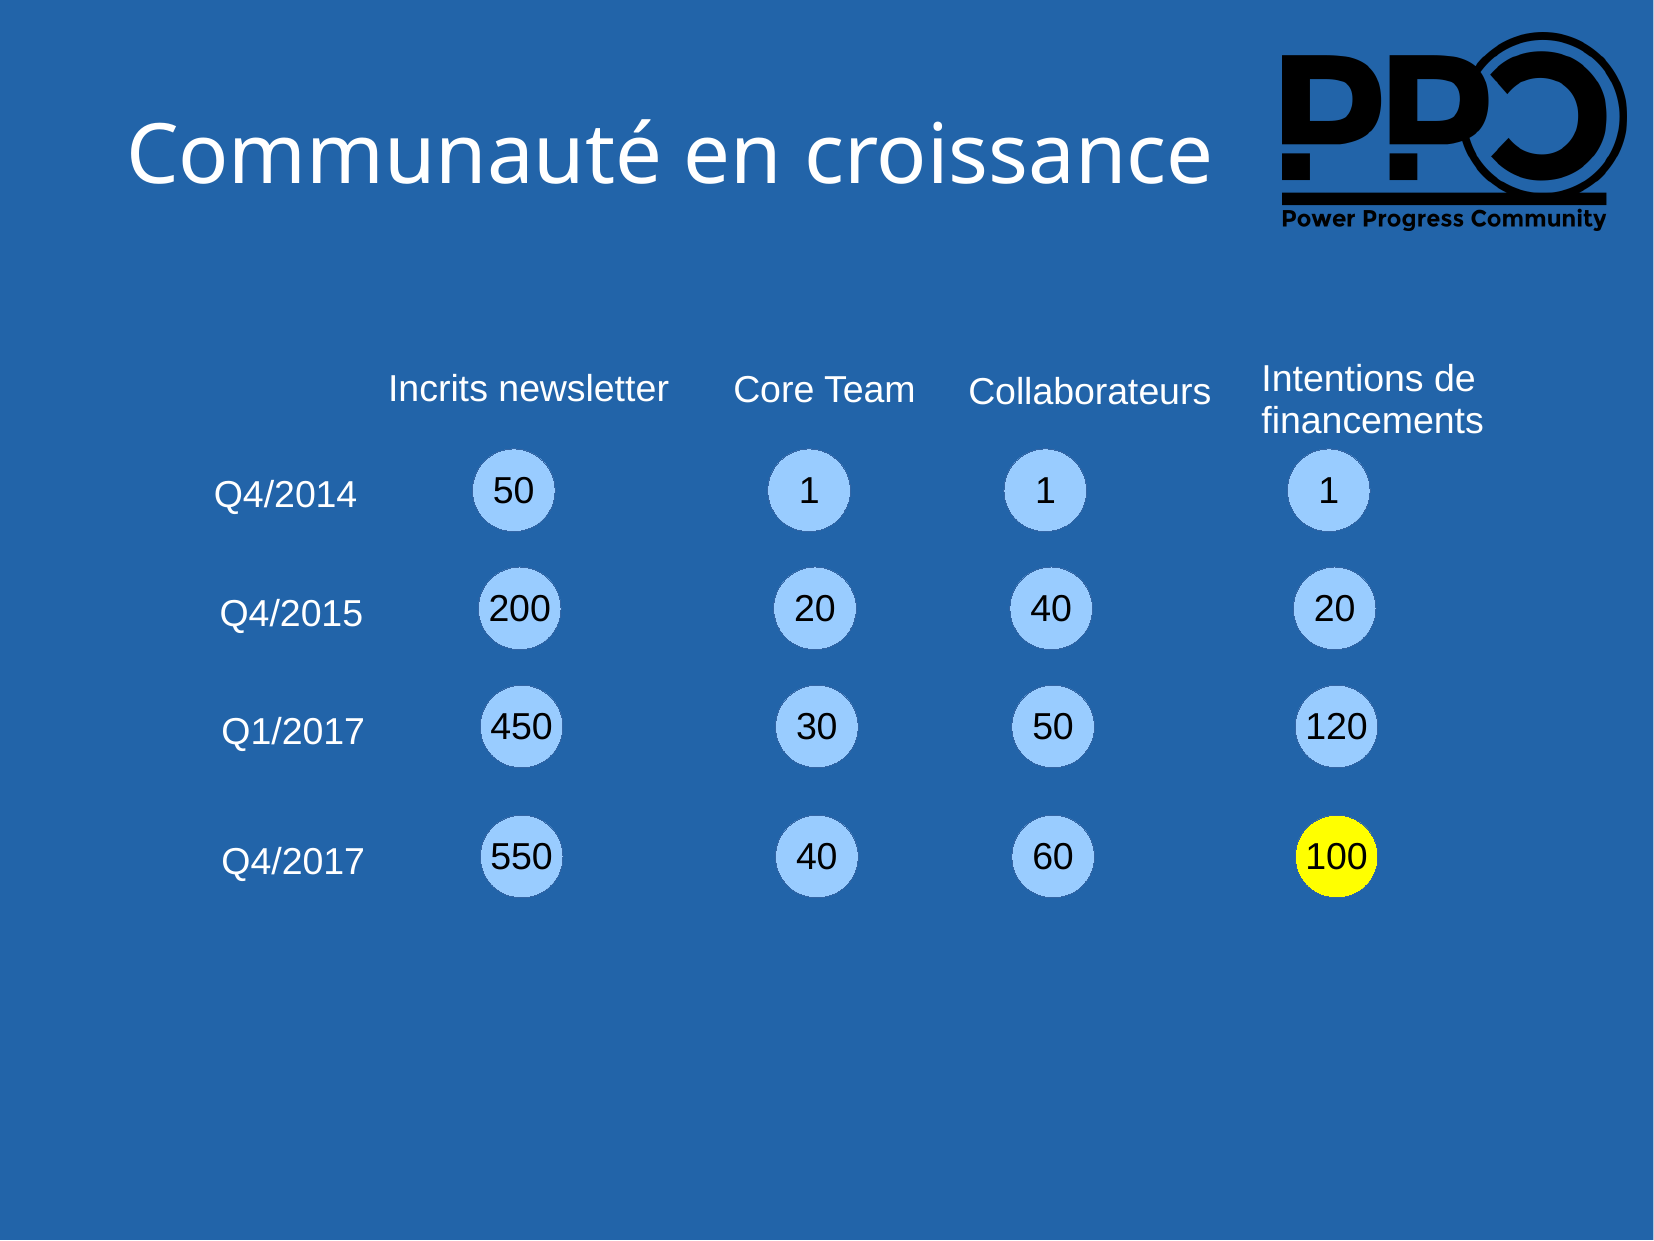

# Communauté en croissance
Intentions de
financements
Incrits newsletter
Core Team
Collaborateurs
50
1
1
1
Q4/2014
200
20
40
20
Q4/2015
450
30
50
120
Q1/2017
550
40
60
100
Q4/2017